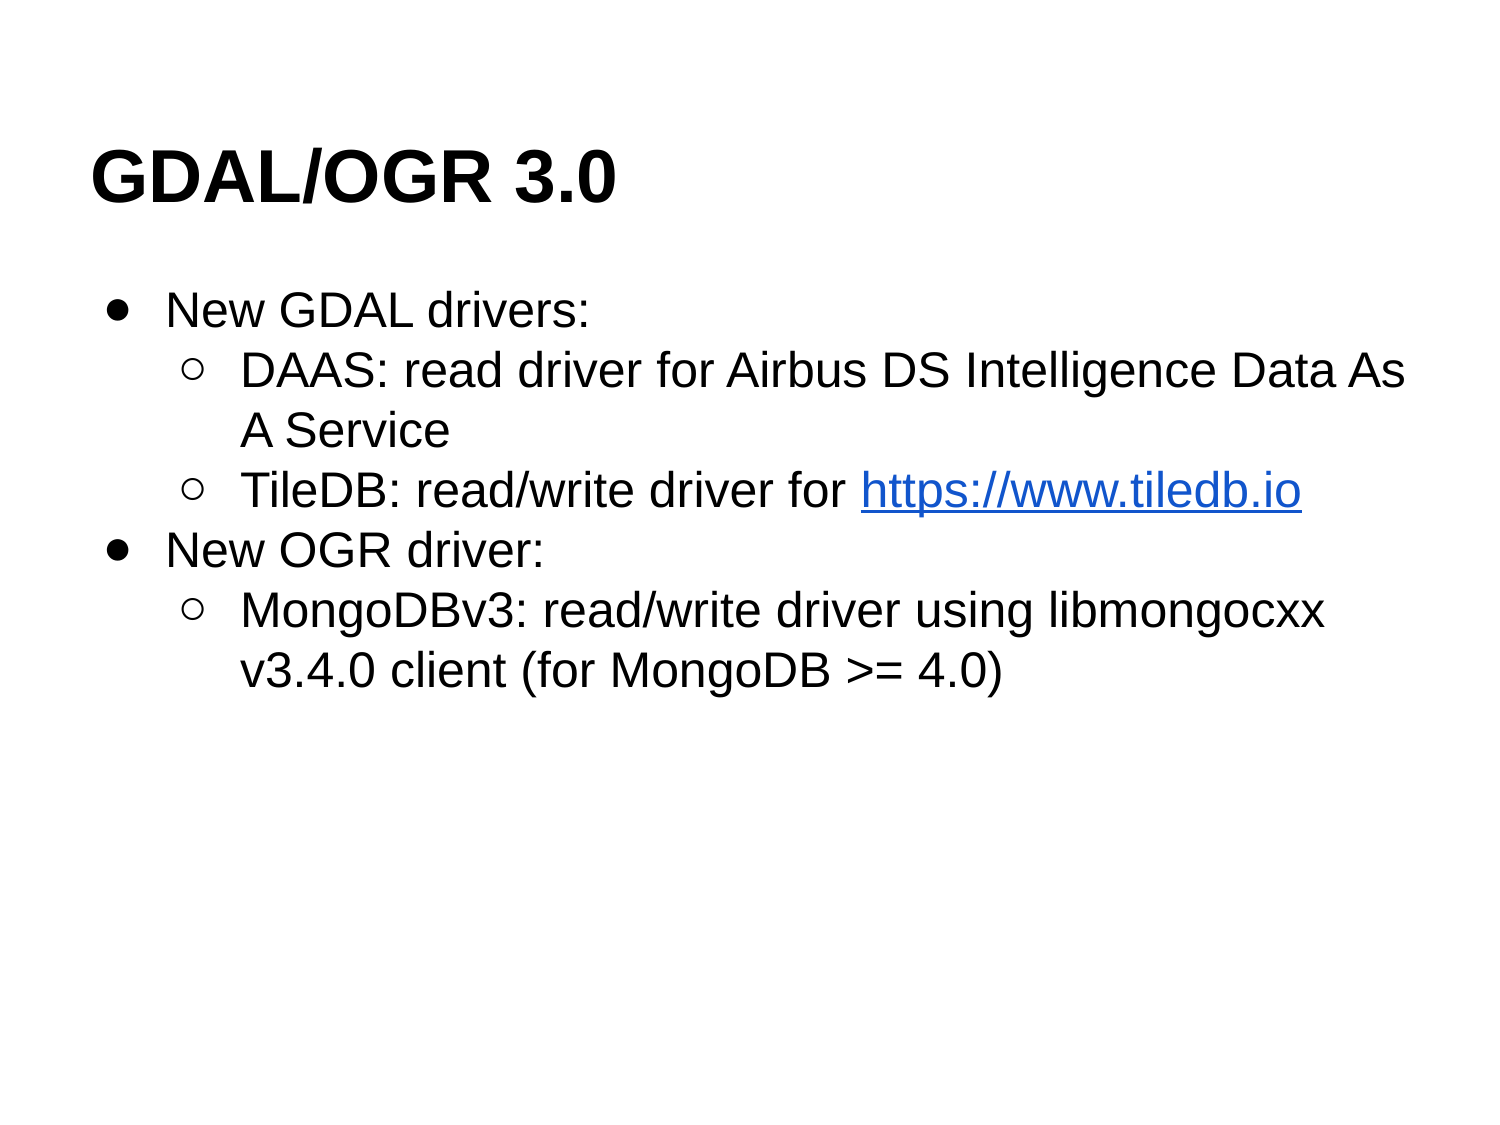

# GDAL/OGR 3.0
New GDAL drivers:
DAAS: read driver for Airbus DS Intelligence Data As A Service
TileDB: read/write driver for https://www.tiledb.io
New OGR driver:
MongoDBv3: read/write driver using libmongocxx v3.4.0 client (for MongoDB >= 4.0)